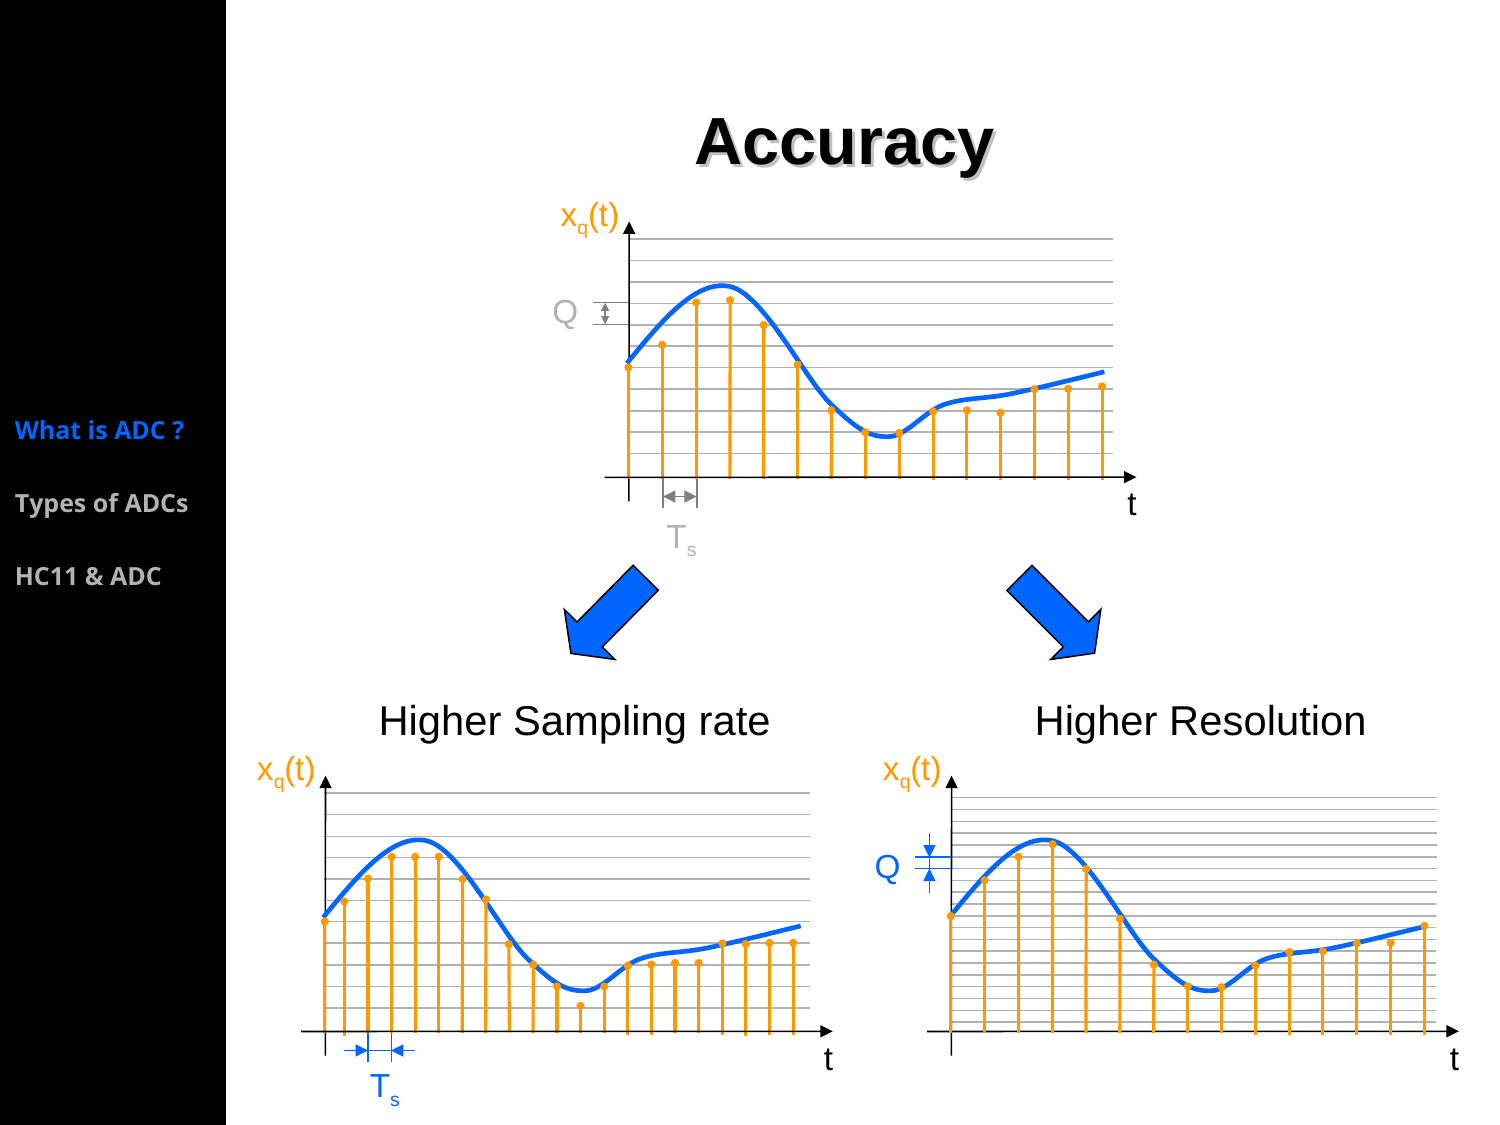

What is ADC ?
Types of ADCs
HC11 & ADC
Accuracy
xq(t)
Q
Ts
t
Higher Sampling rate
xq(t)
t
Ts
Higher Resolution
xq(t)
Q
t